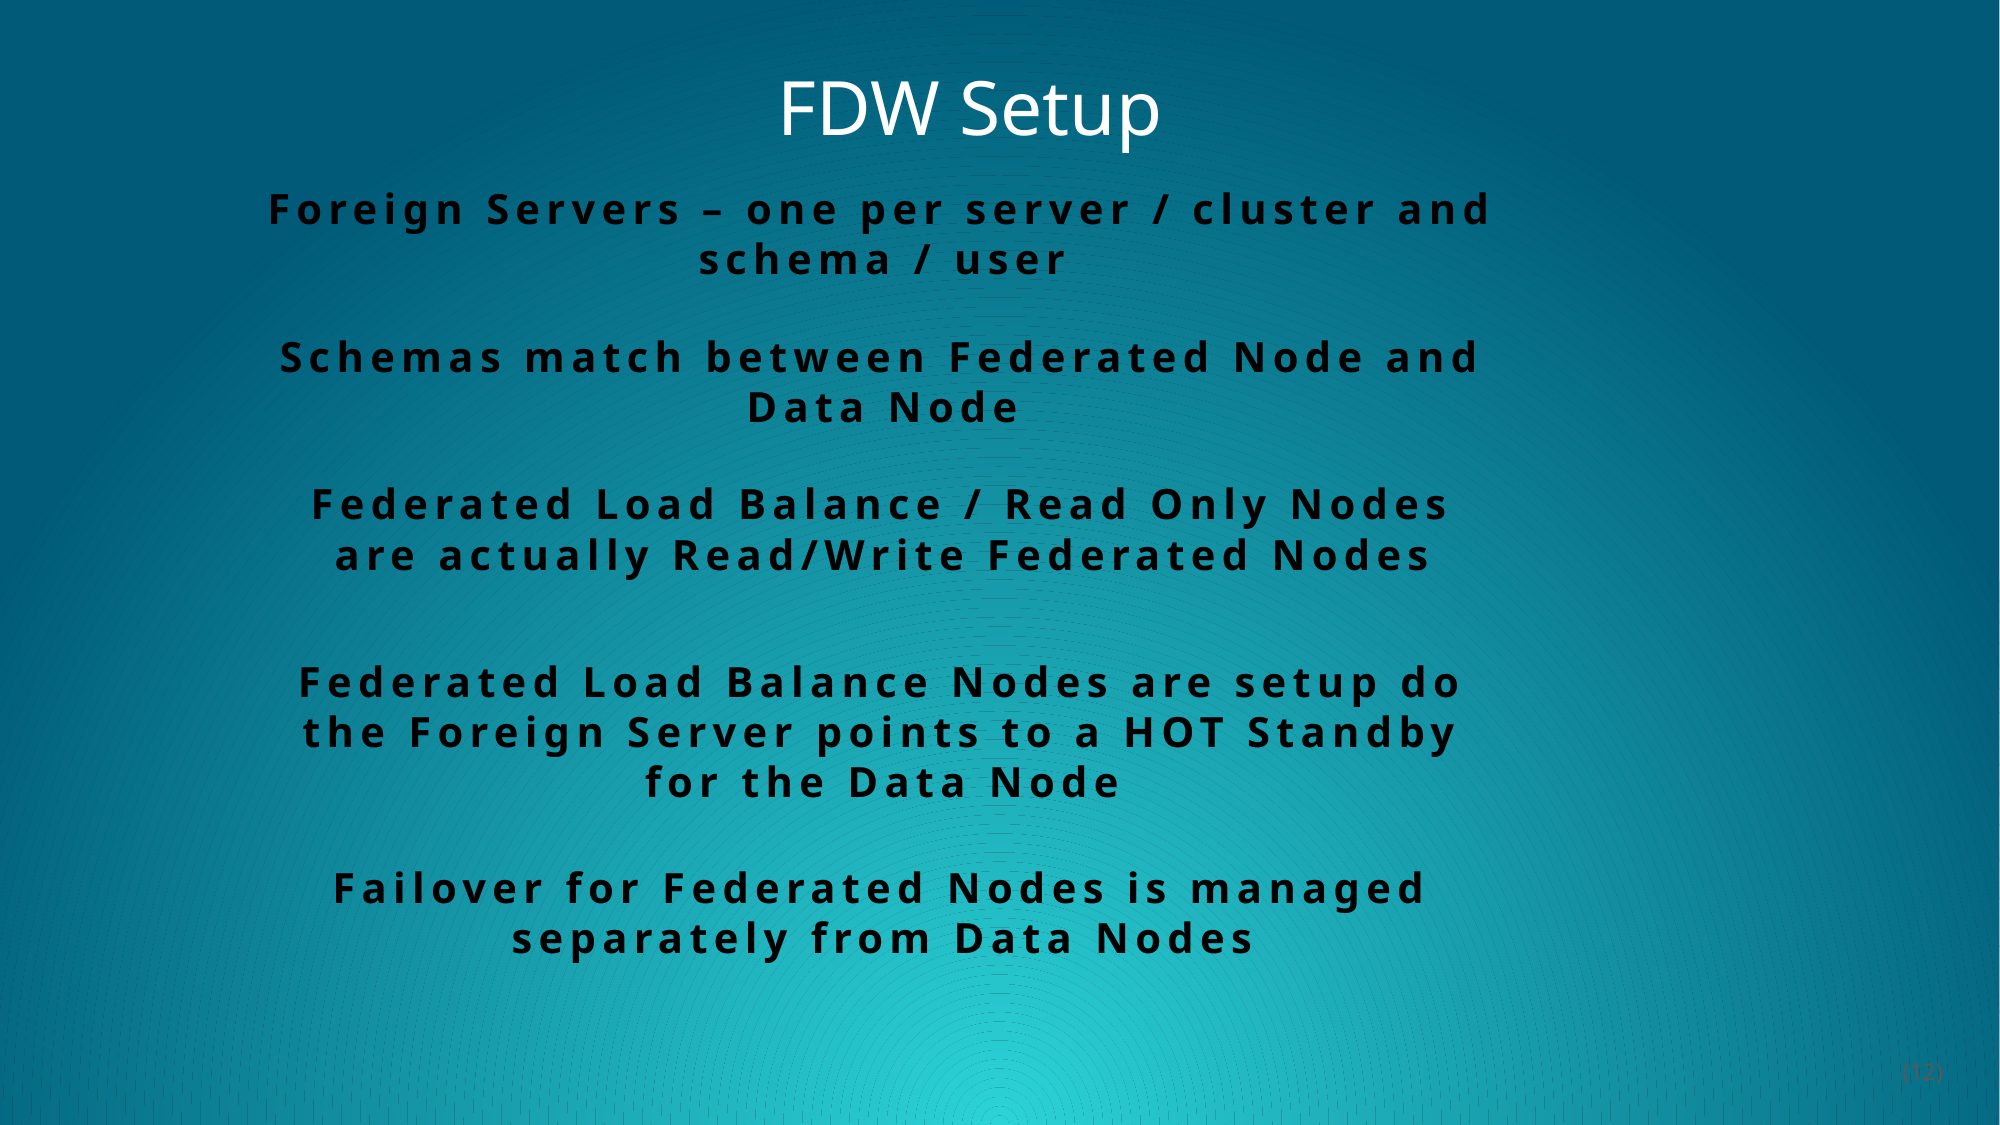

FDW Setup
Foreign Servers – one per server / cluster and schema / user
Schemas match between Federated Node and Data Node
Federated Load Balance / Read Only Nodes are actually Read/Write Federated Nodes
Federated Load Balance Nodes are setup do the Foreign Server points to a HOT Standby for the Data Node
Failover for Federated Nodes is managed separately from Data Nodes